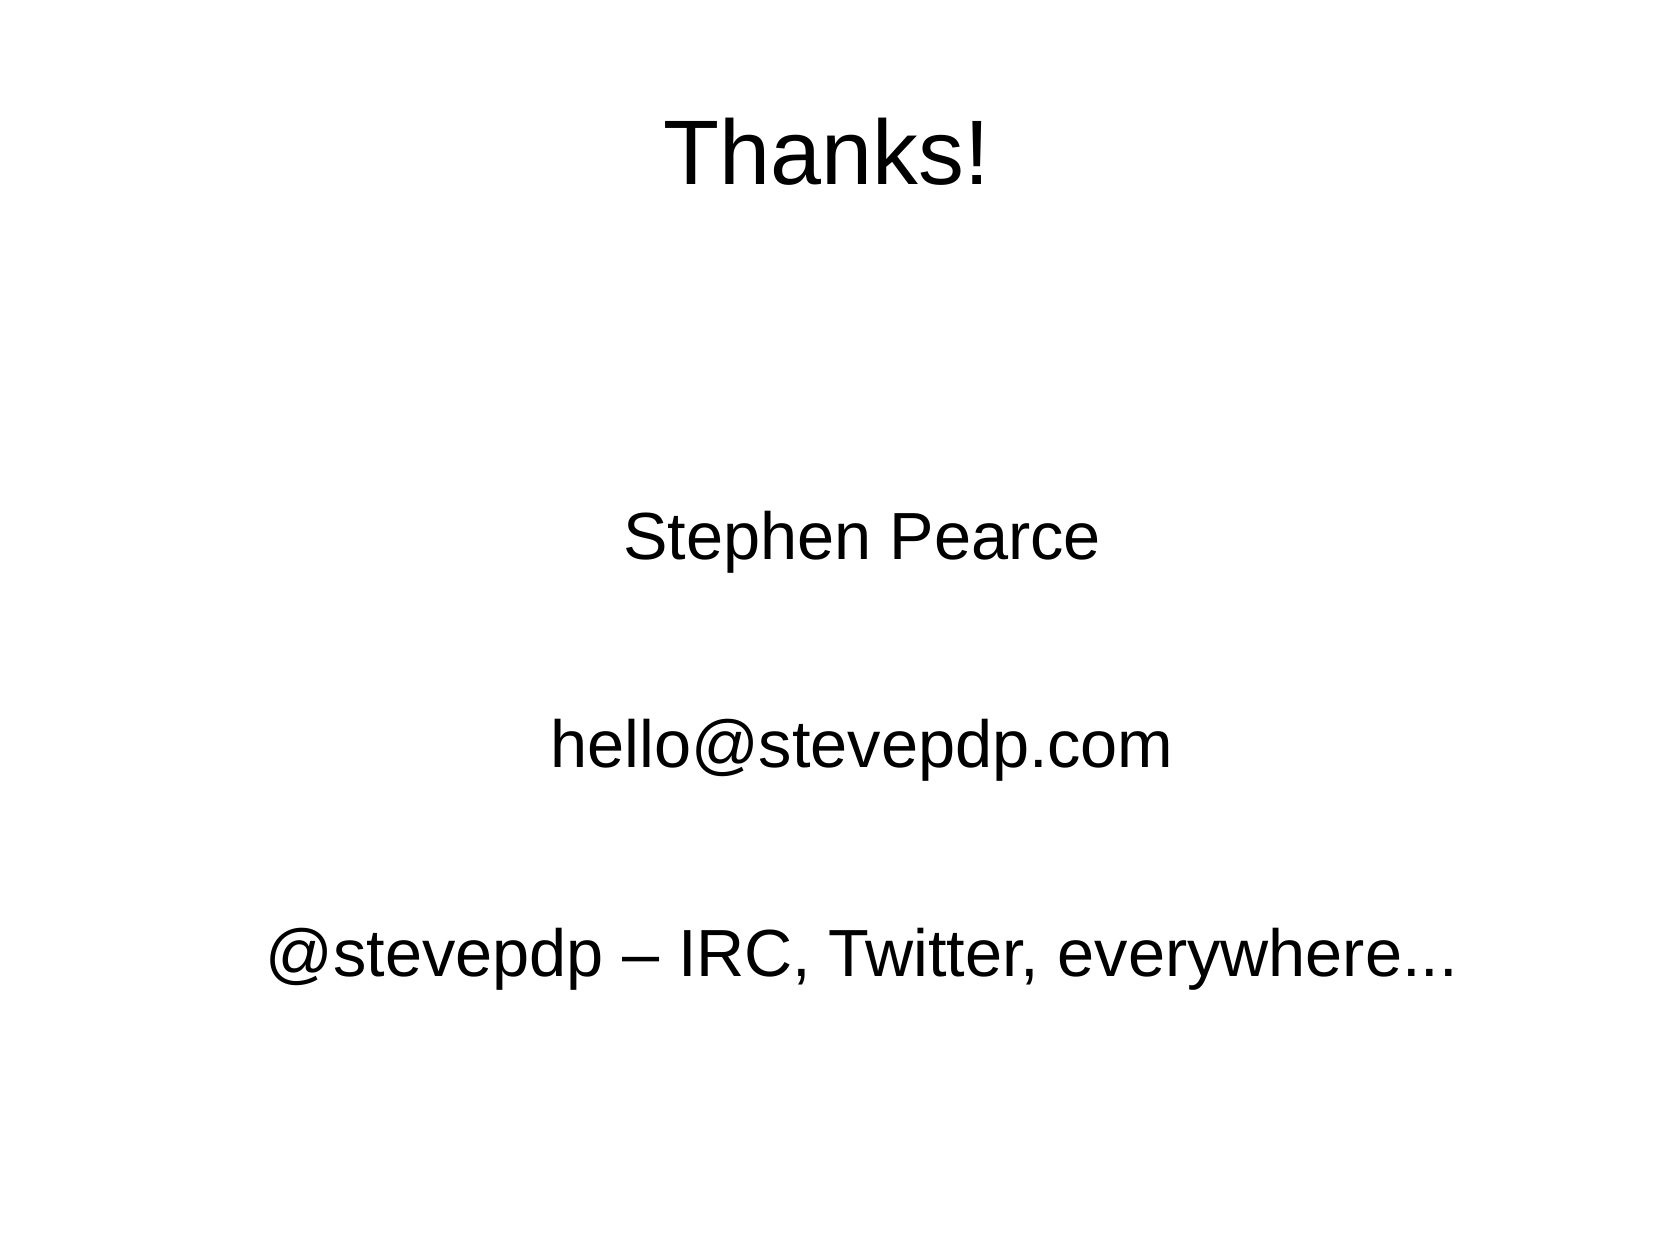

# Thanks!
Stephen Pearce
hello@stevepdp.com
@stevepdp – IRC, Twitter, everywhere...